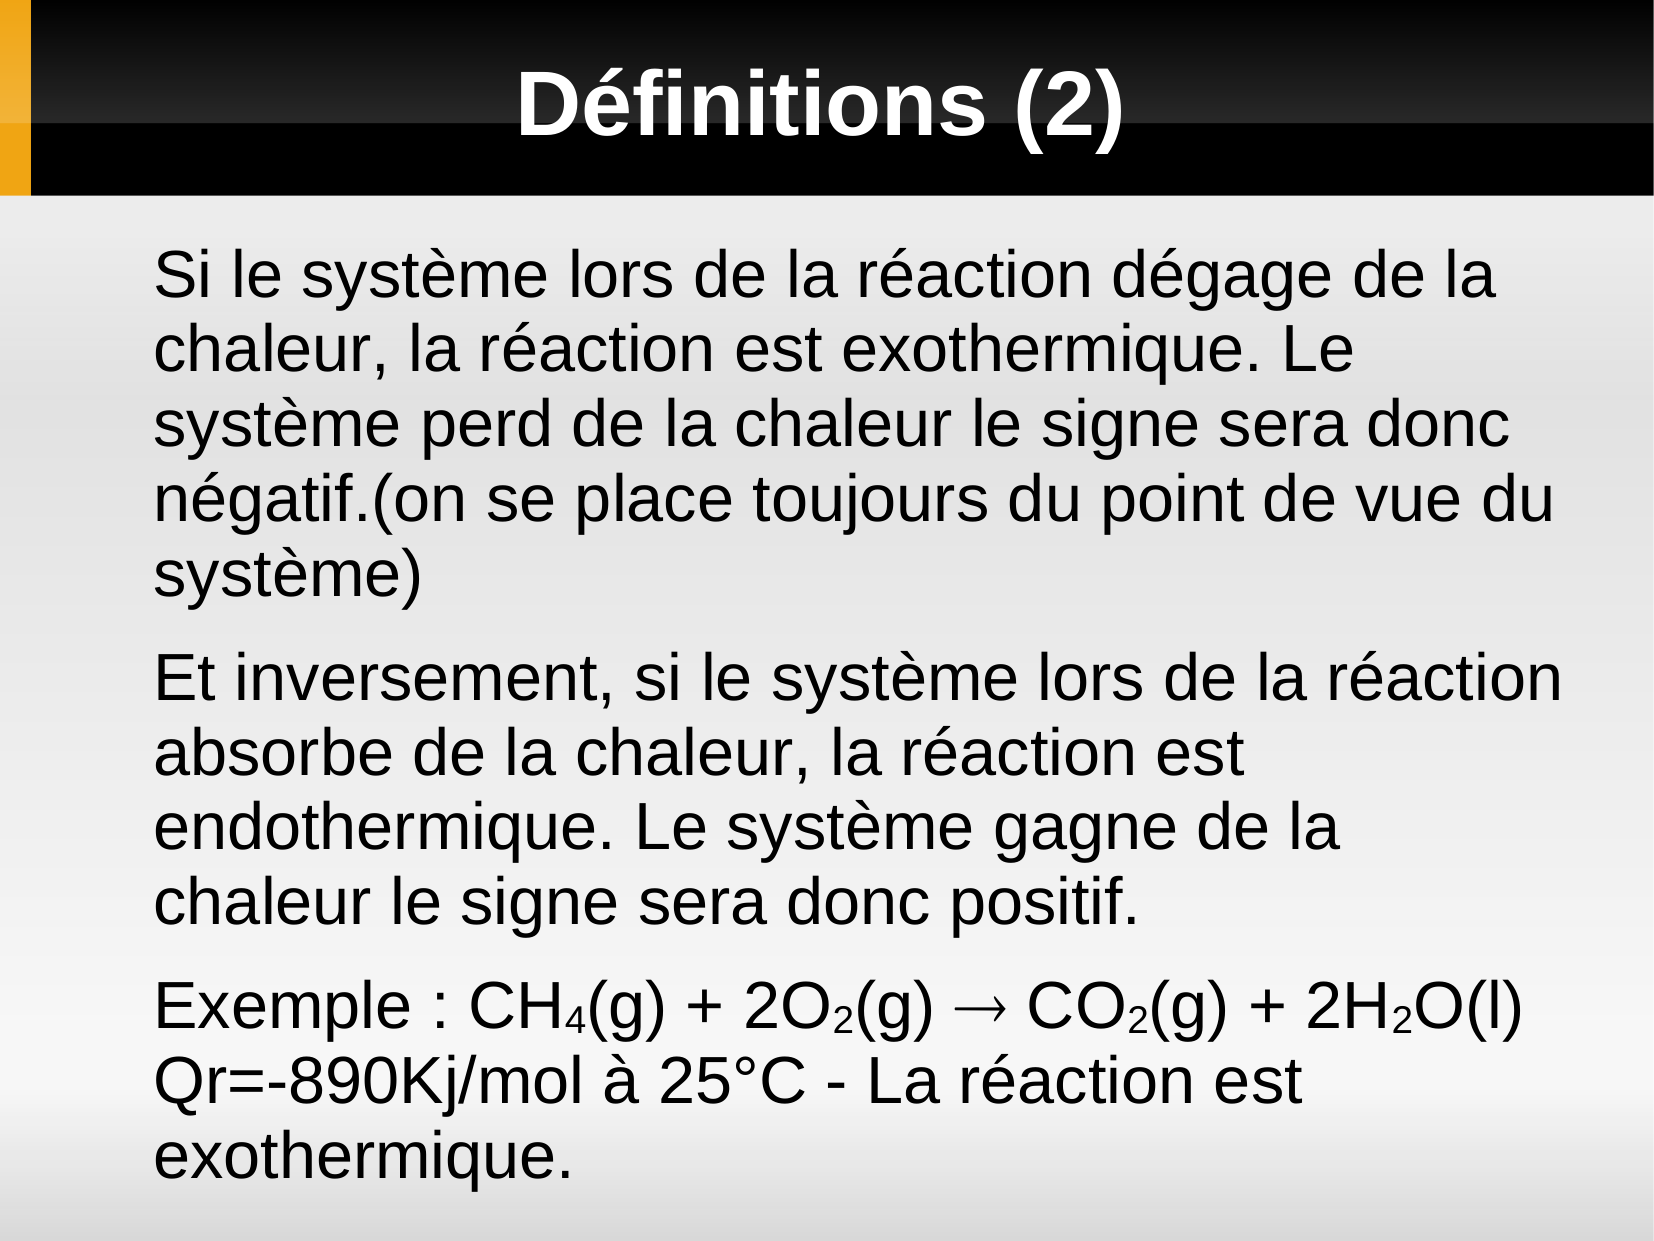

# Définitions (2)
Si le système lors de la réaction dégage de la chaleur, la réaction est exothermique. Le système perd de la chaleur le signe sera donc négatif.(on se place toujours du point de vue du système)
Et inversement, si le système lors de la réaction absorbe de la chaleur, la réaction est endothermique. Le système gagne de la chaleur le signe sera donc positif.
Exemple : CH4(g) + 2O2(g) ® CO2(g) + 2H2O(l) Qr=-890Kj/mol à 25°C - La réaction est exothermique.